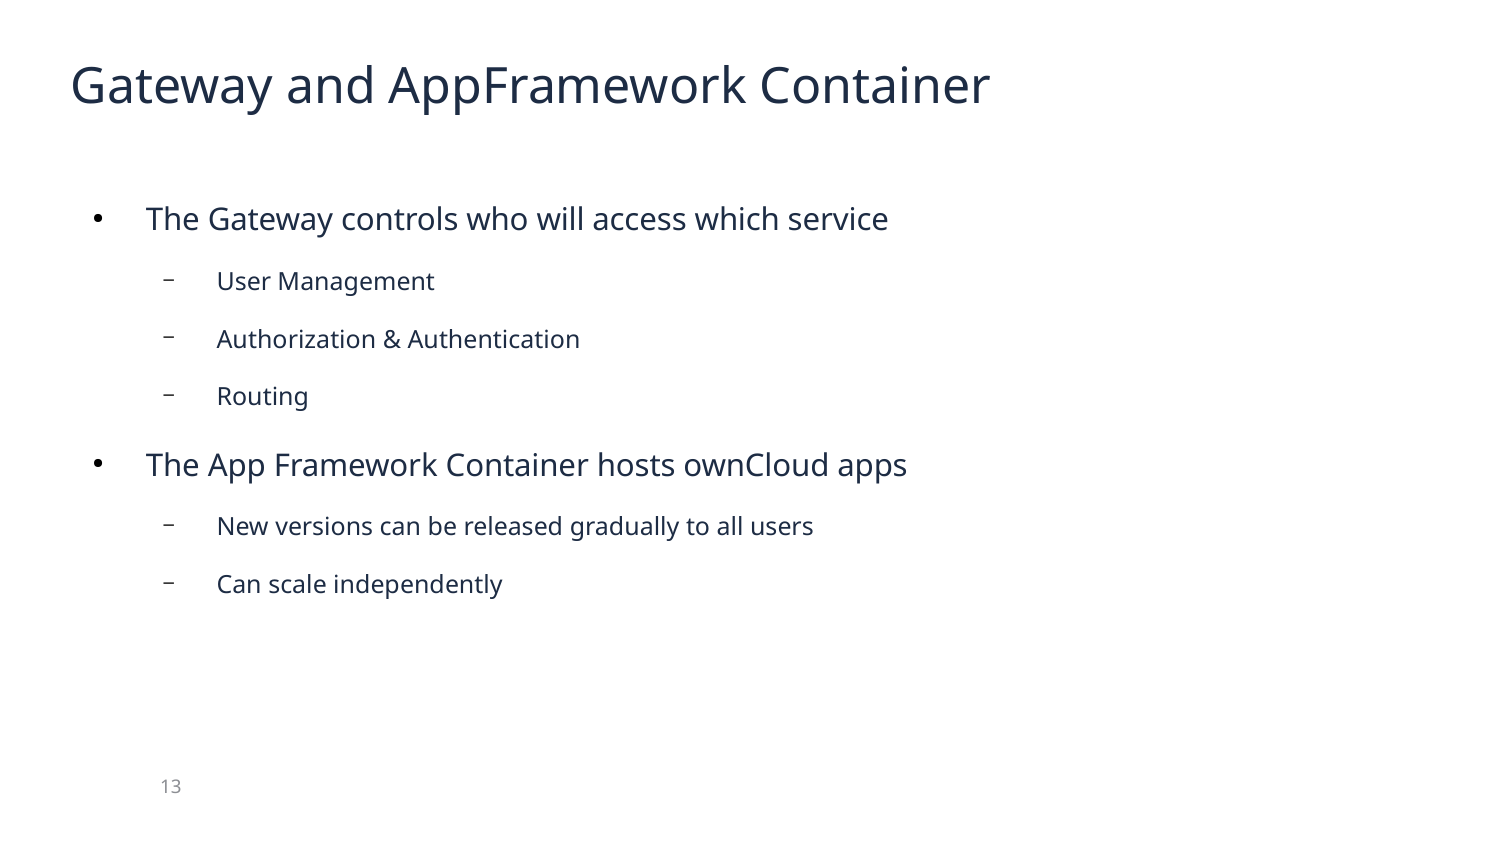

# Gateway and AppFramework Container
The Gateway controls who will access which service
User Management
Authorization & Authentication
Routing
The App Framework Container hosts ownCloud apps
New versions can be released gradually to all users
Can scale independently